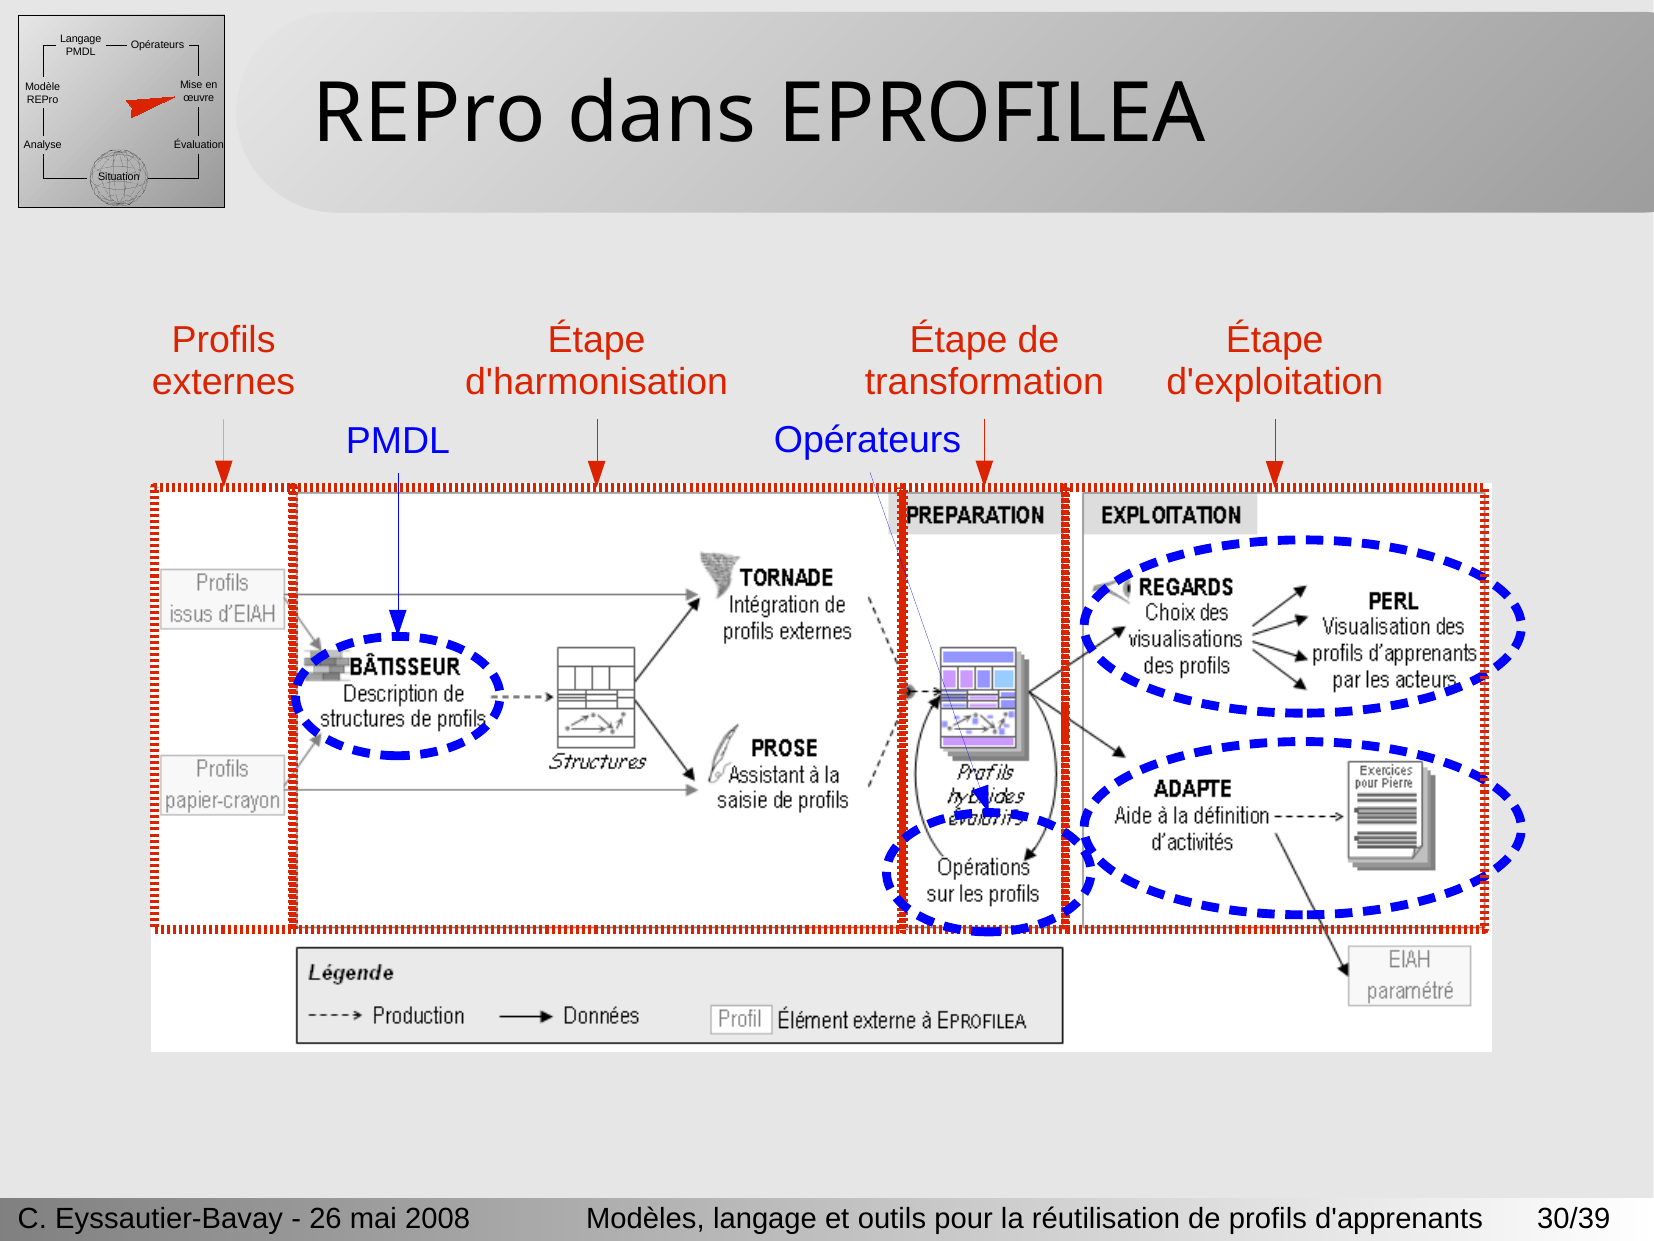

# REPro dans EPROFILEA
Profils externes
Étape d'harmonisation
Étape de transformation
Étape d'exploitation
Opérateurs
PMDL
07 Mars 2008
Modèles, langage et outils pour la réutilisation de profils d'apprenants
30